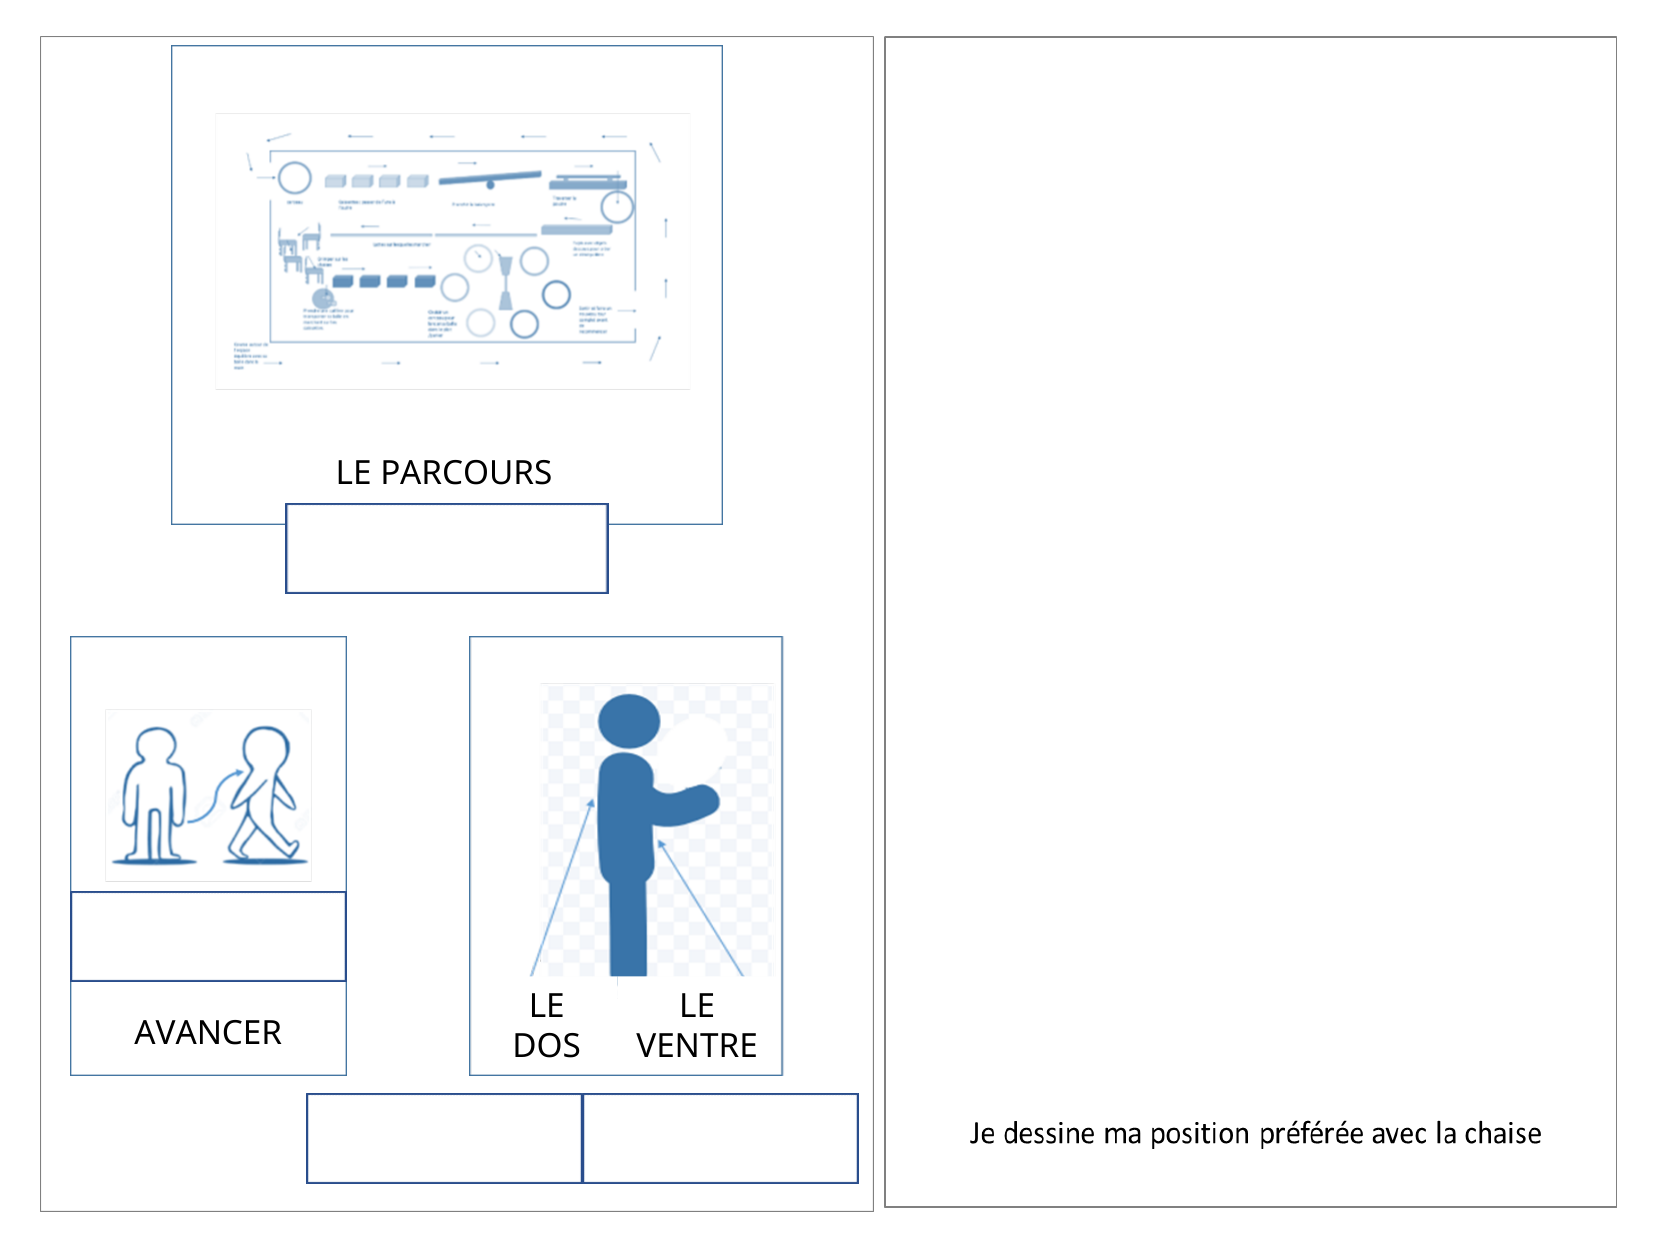

LE PARCOURS
LE DOS
LE VENTRE
AVANCER